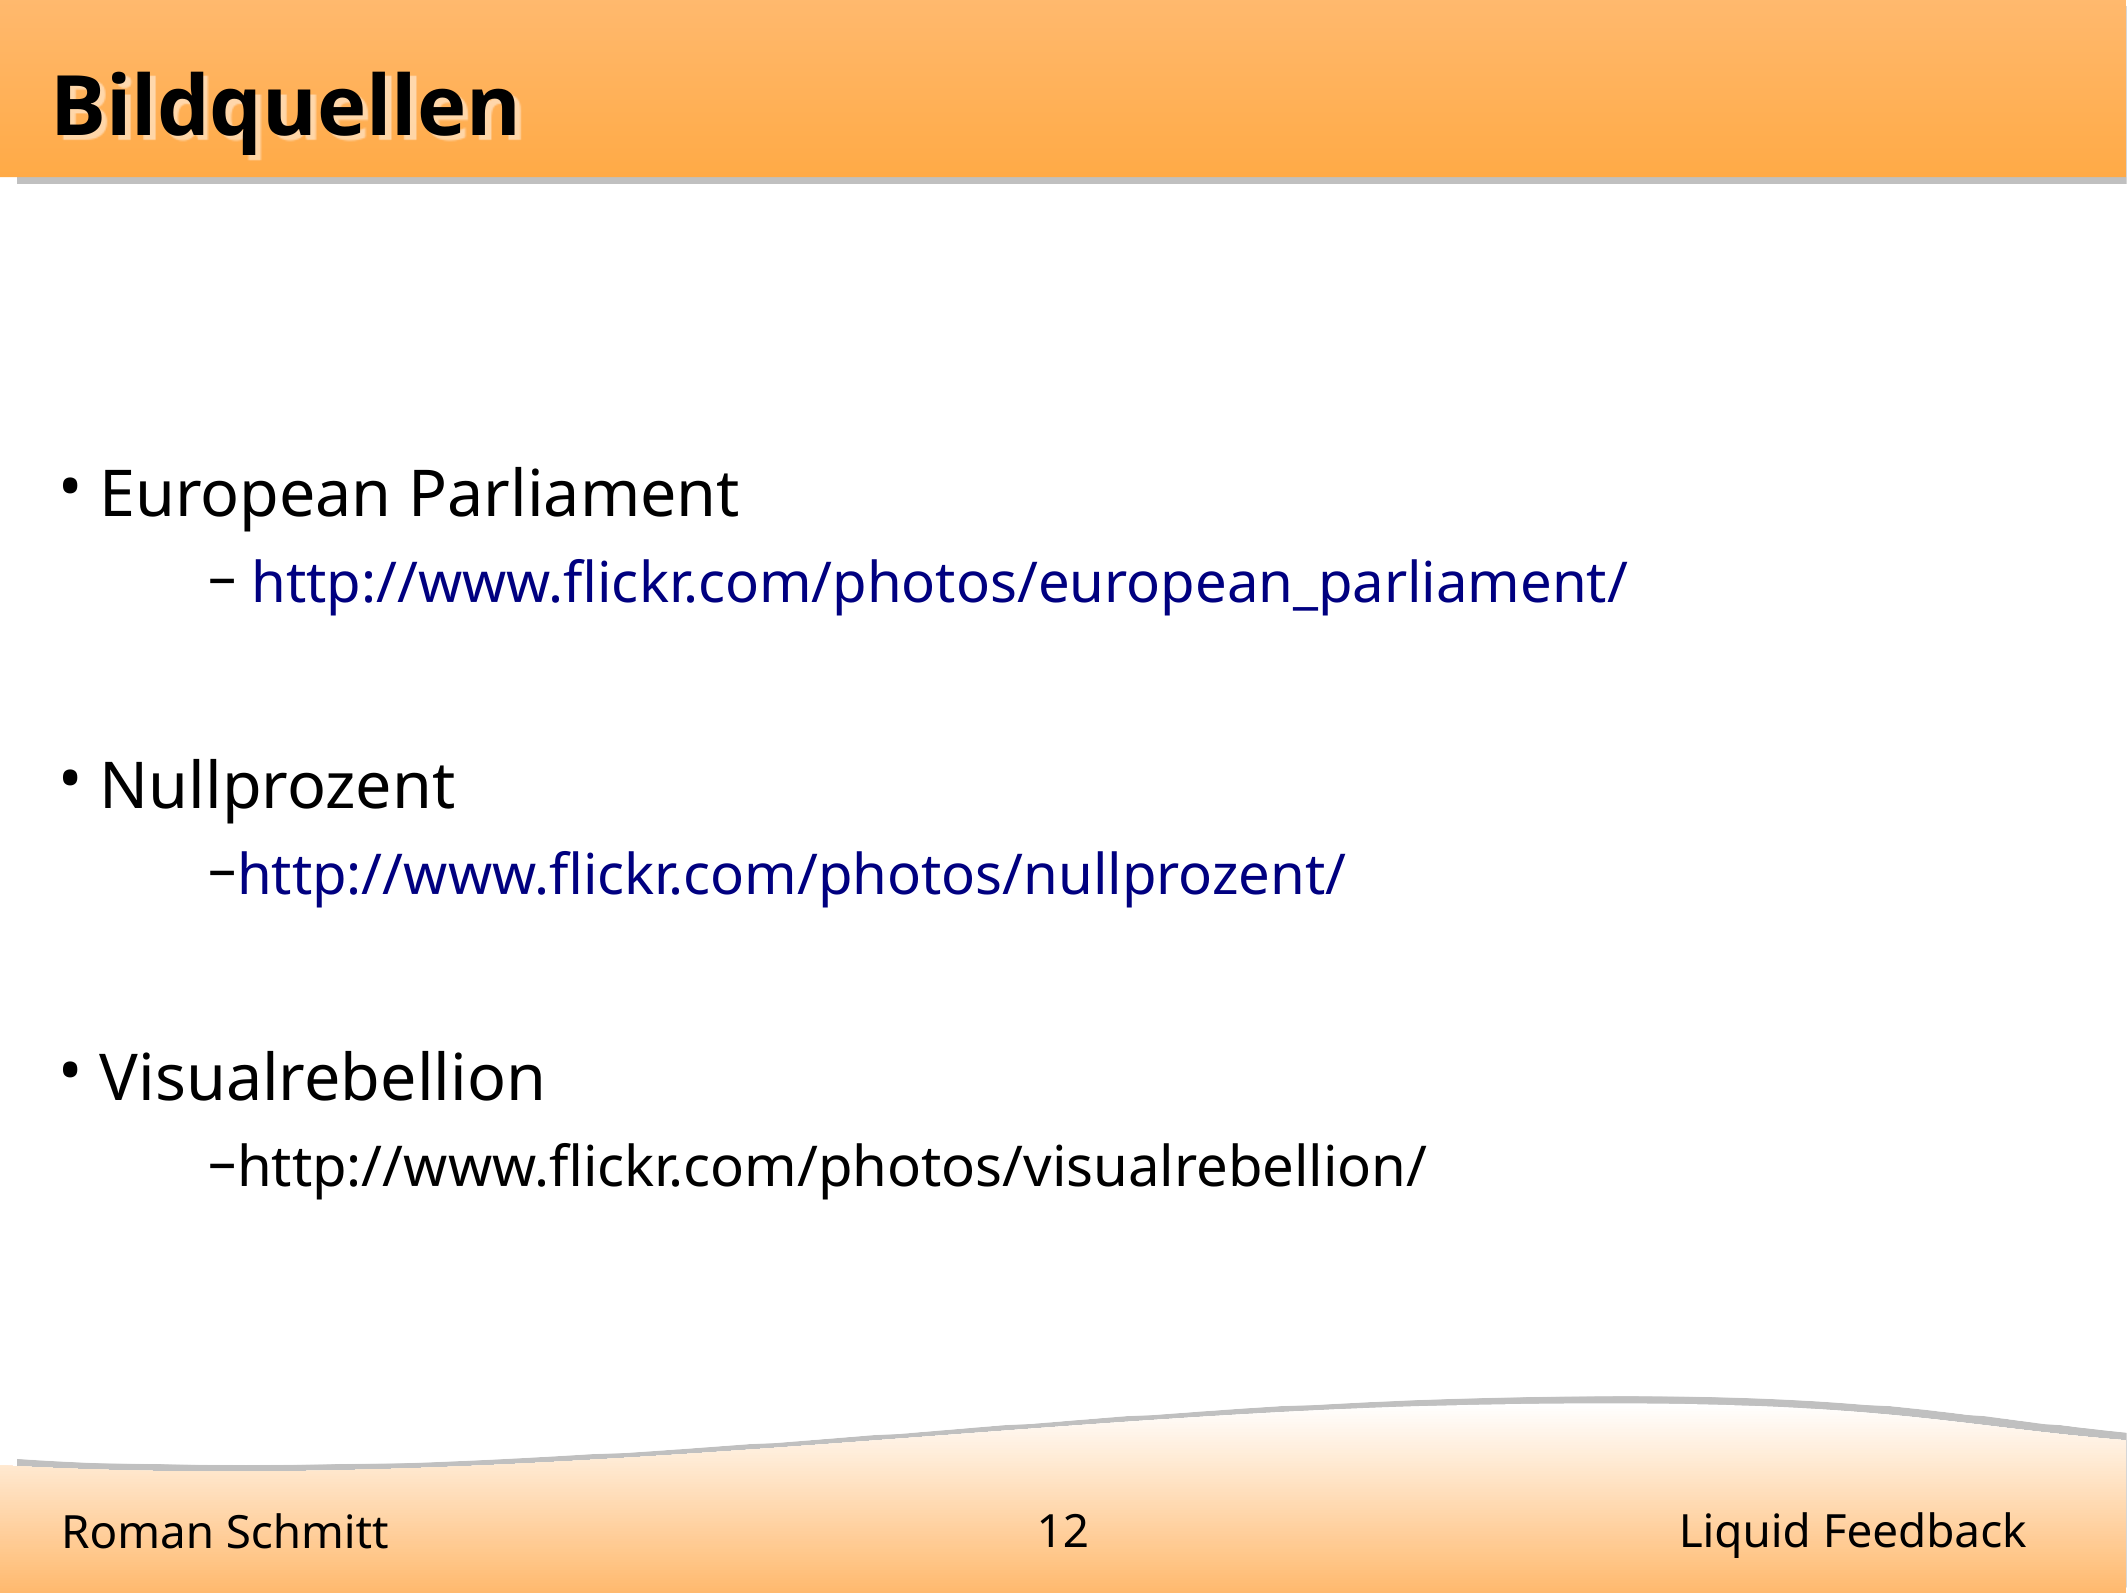

Bildquellen
# European Parliament
 http://www.flickr.com/photos/european_parliament/
 Nullprozent
http://www.flickr.com/photos/nullprozent/
 Visualrebellion
http://www.flickr.com/photos/visualrebellion/